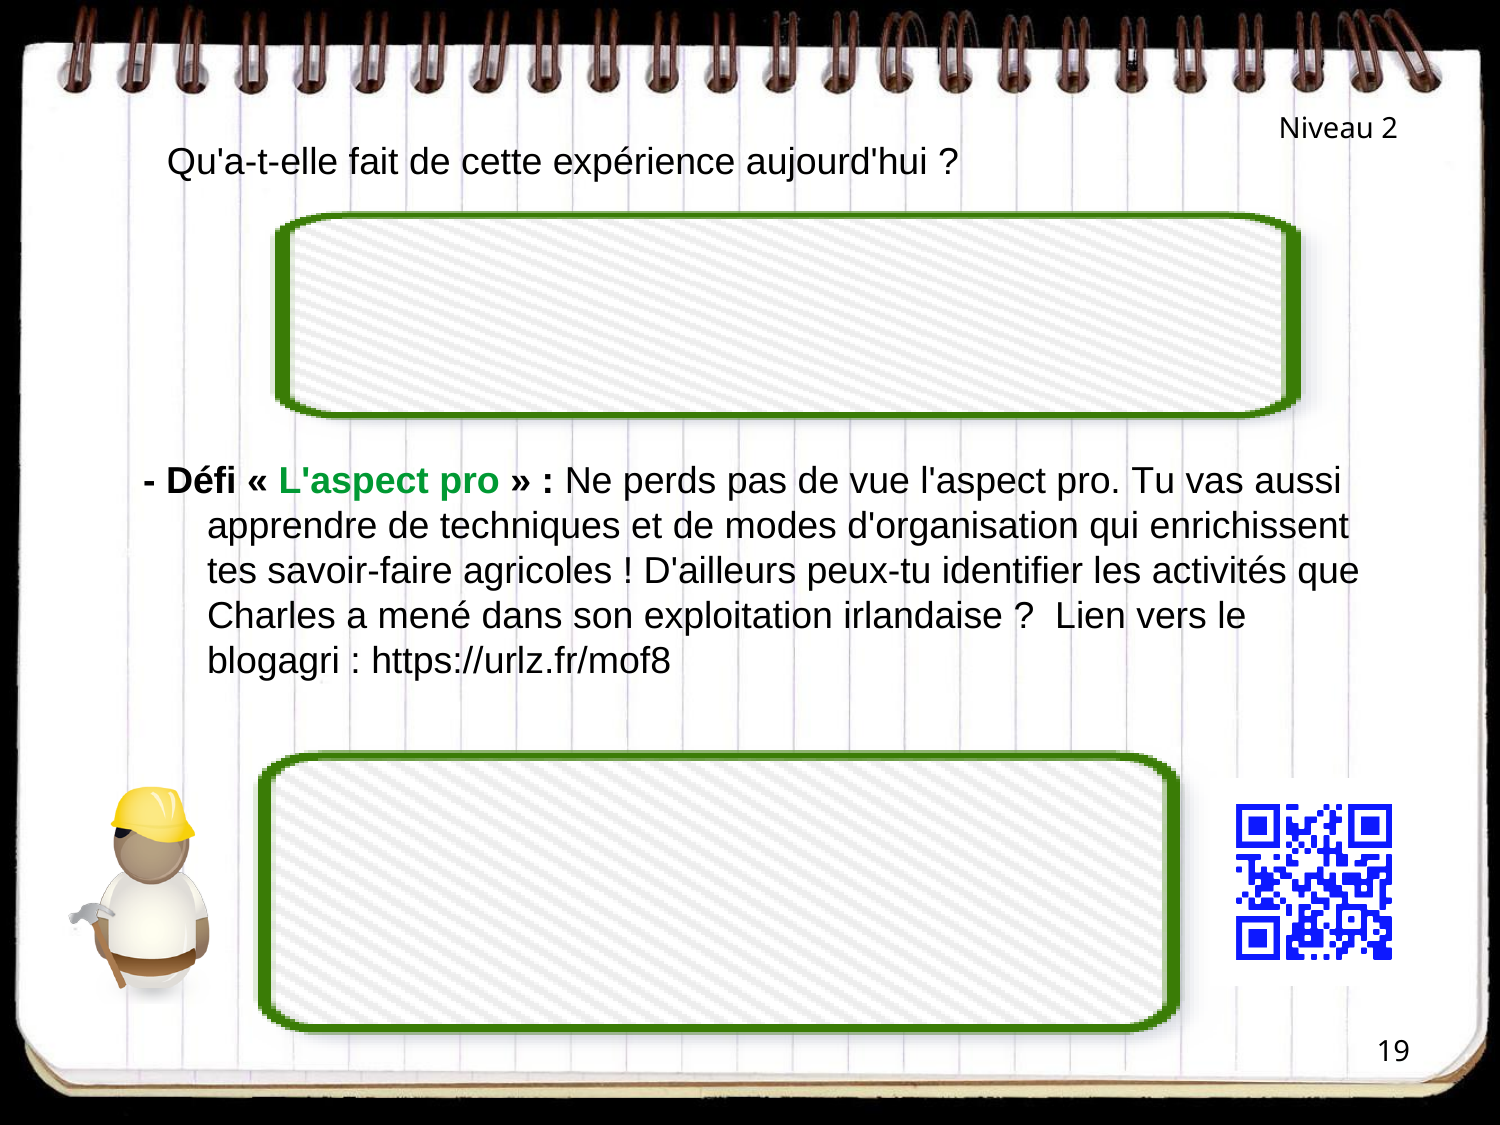

Niveau 2
Qu'a-t-elle fait de cette expérience aujourd'hui ?
- Défi « L'aspect pro » : Ne perds pas de vue l'aspect pro. Tu vas aussi apprendre de techniques et de modes d'organisation qui enrichissent tes savoir-faire agricoles ! D'ailleurs peux-tu identifier les activités que Charles a mené dans son exploitation irlandaise ? Lien vers le blogagri : https://urlz.fr/mof8